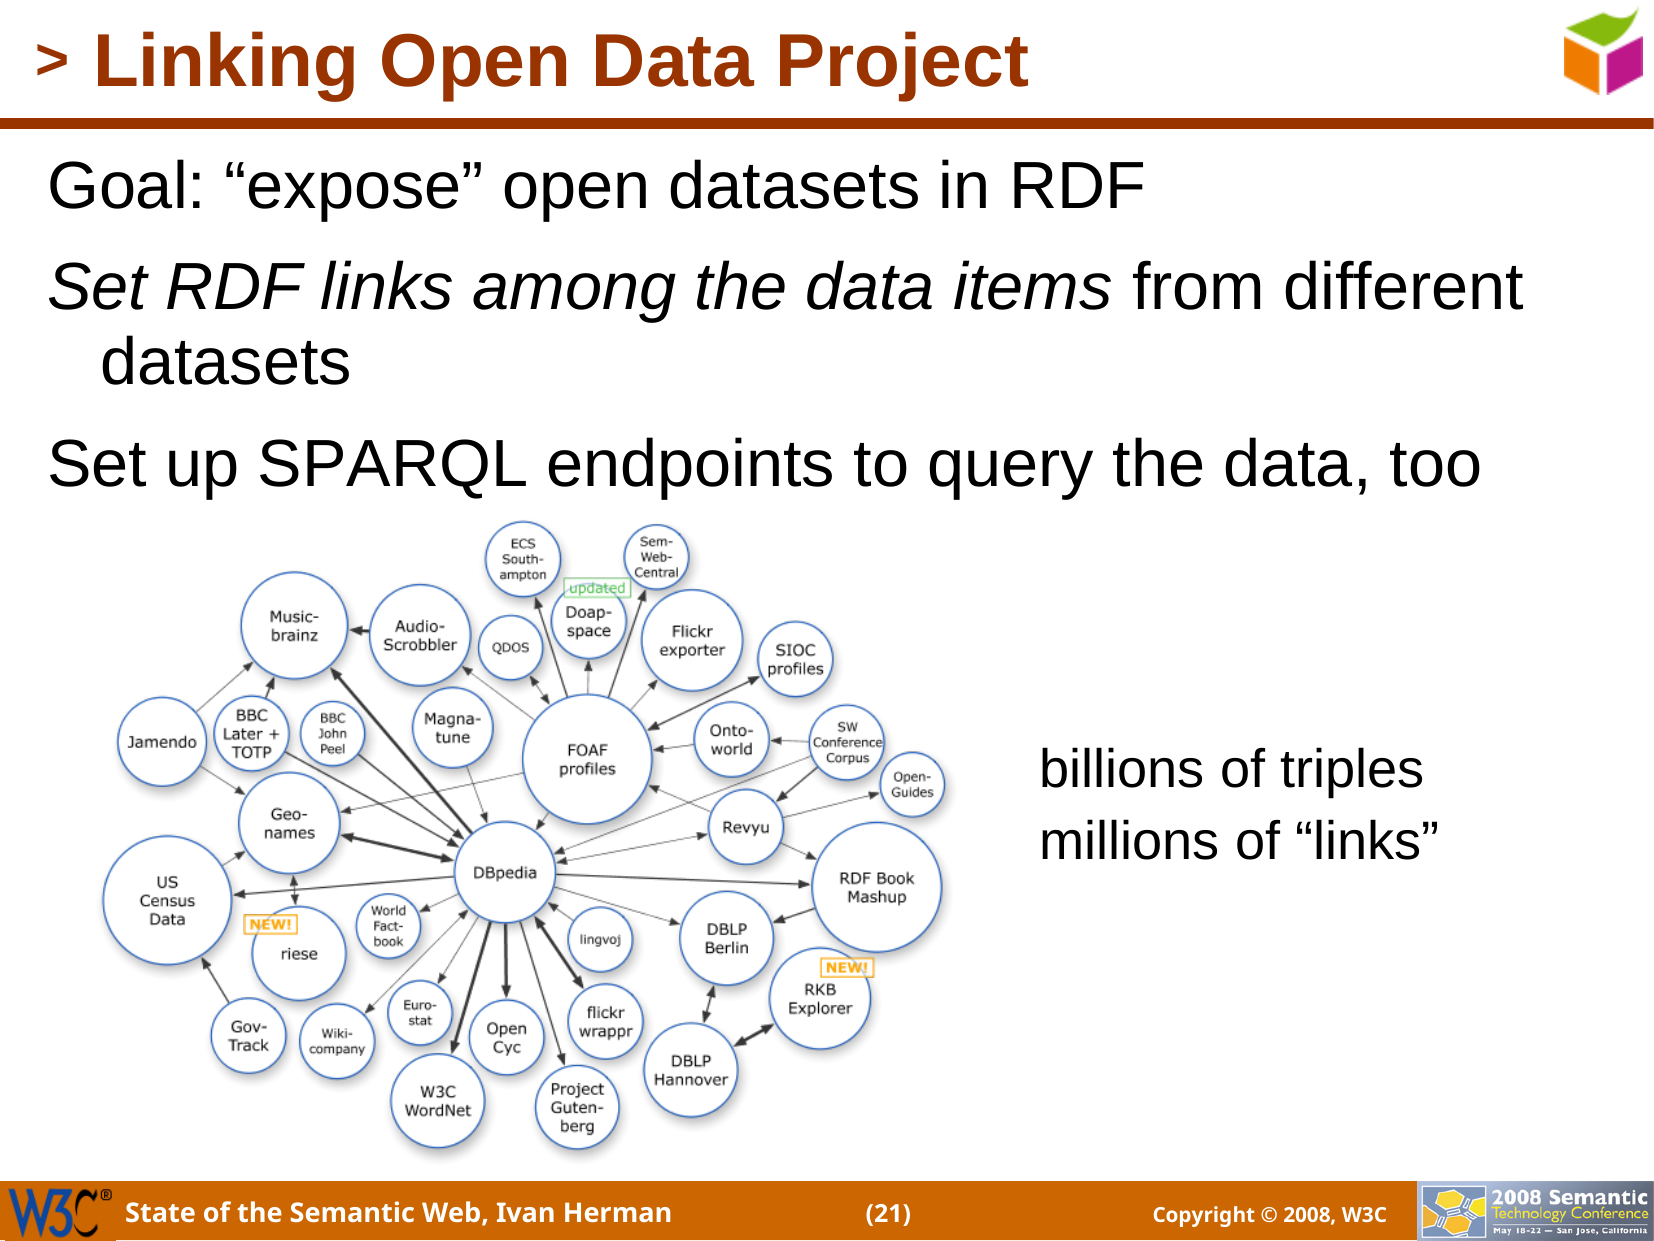

# Linking Open Data Project
Goal: “expose” open datasets in RDF
Set RDF links among the data items from different datasets
Set up SPARQL endpoints to query the data, too
billions of triples
millions of “links”